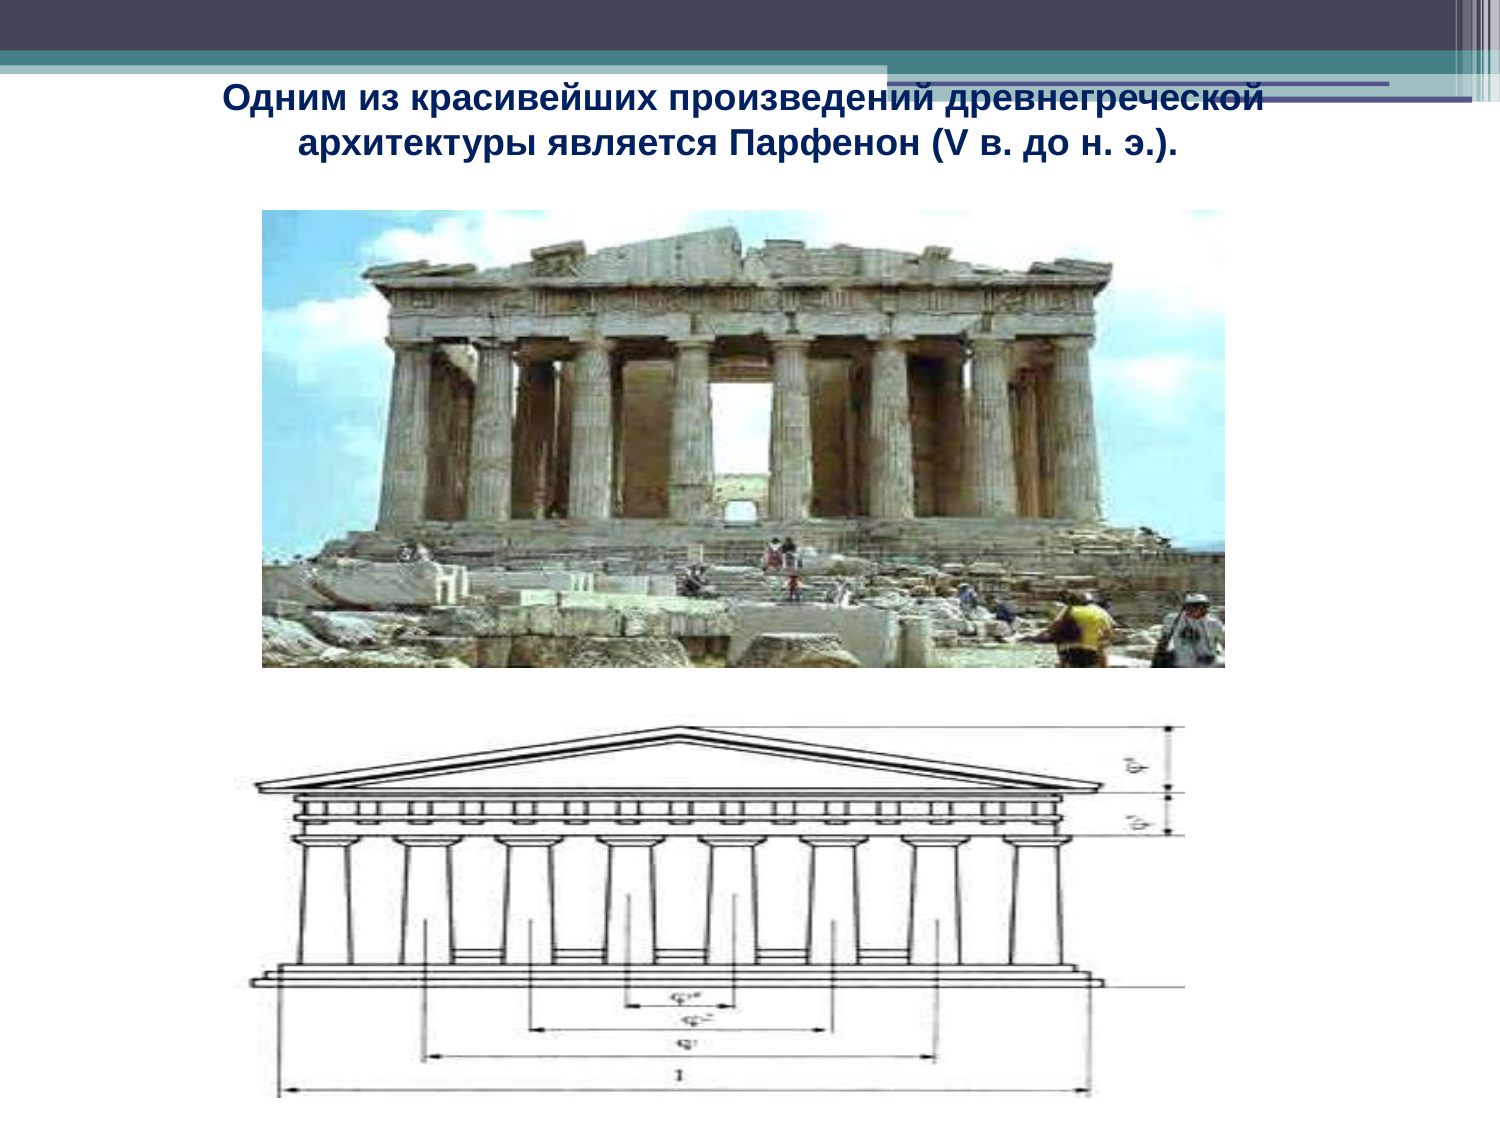

Одним из красивейших произведений древнегреческой архитектуры является Парфенон (V в. до н. э.).